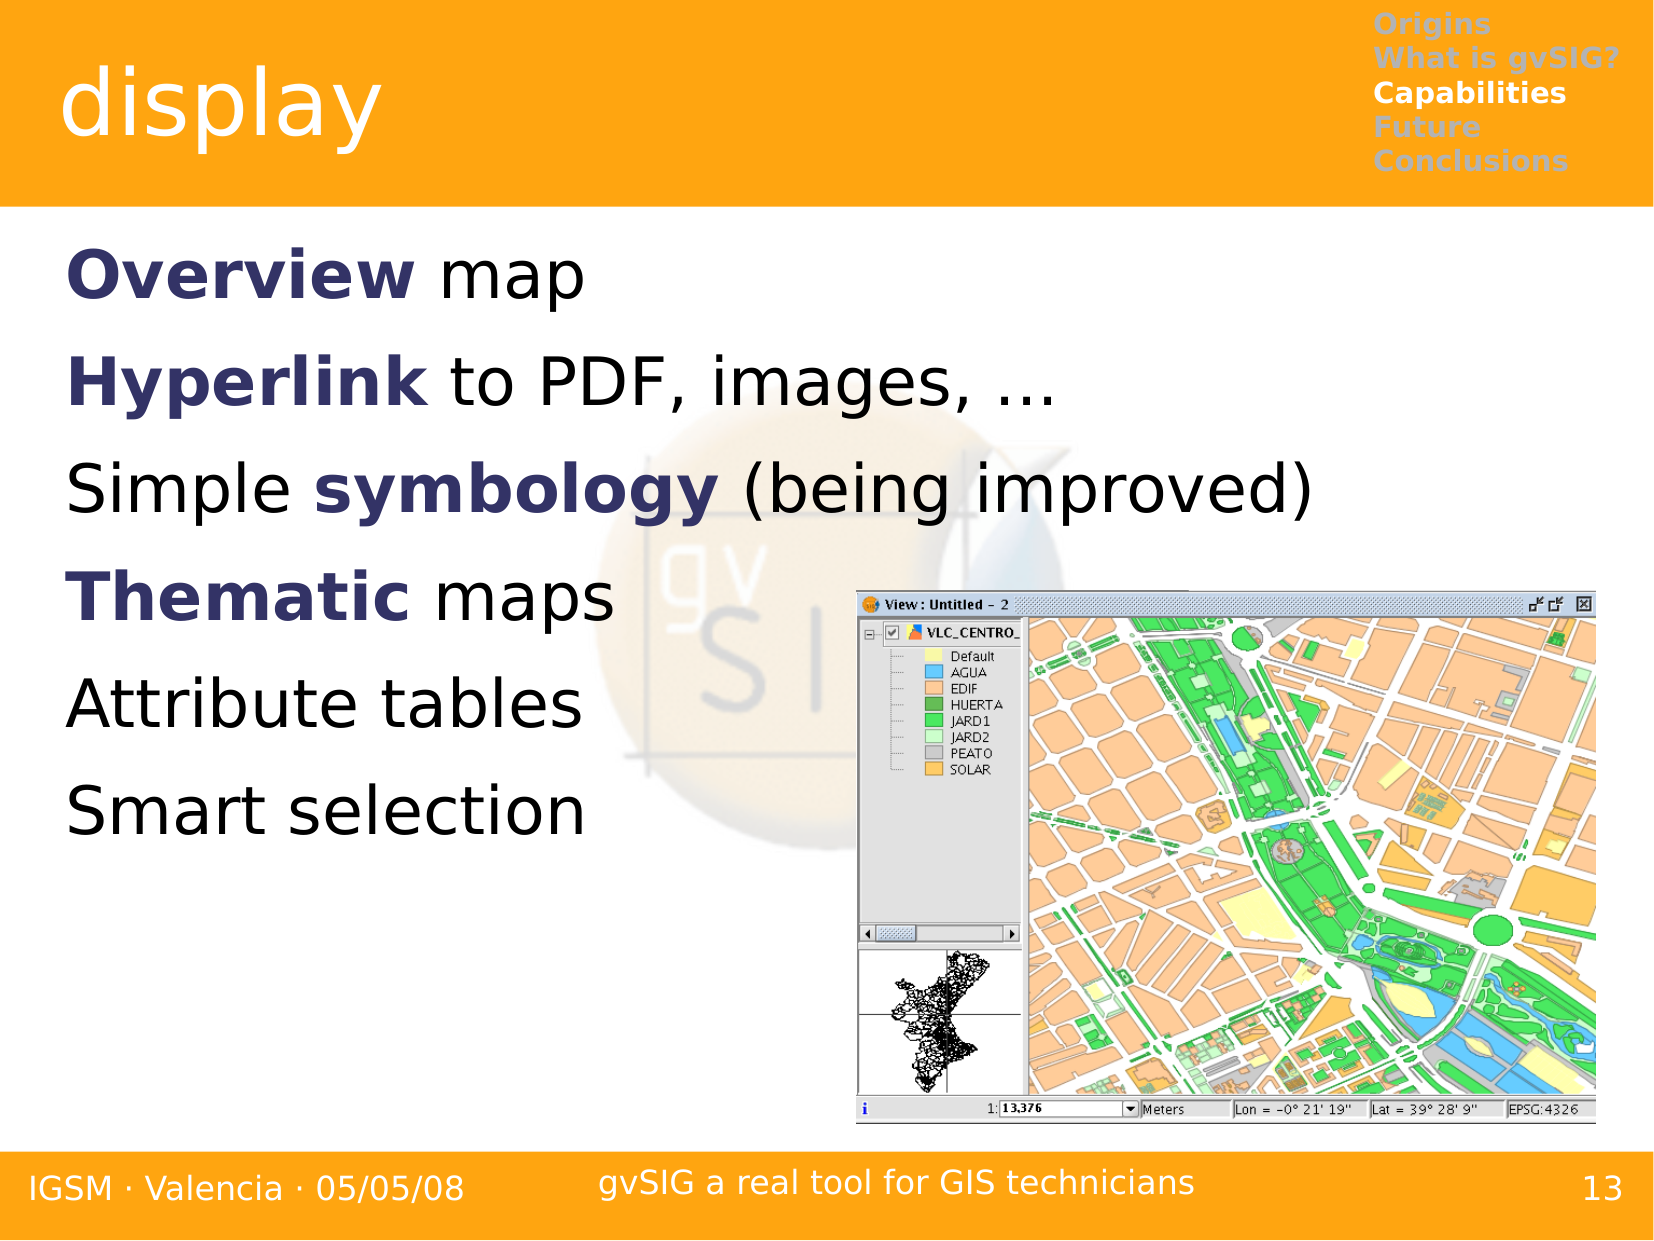

Origins
What is gvSIG?
Capabilities
Future
Conclusions
# display
Overview map
Hyperlink to PDF, images, ...
Simple symbology (being improved)
Thematic maps
Attribute tables
Smart selection
gvSIG a real tool for GIS technicians
IGSM · Valencia · 05/05/08
13